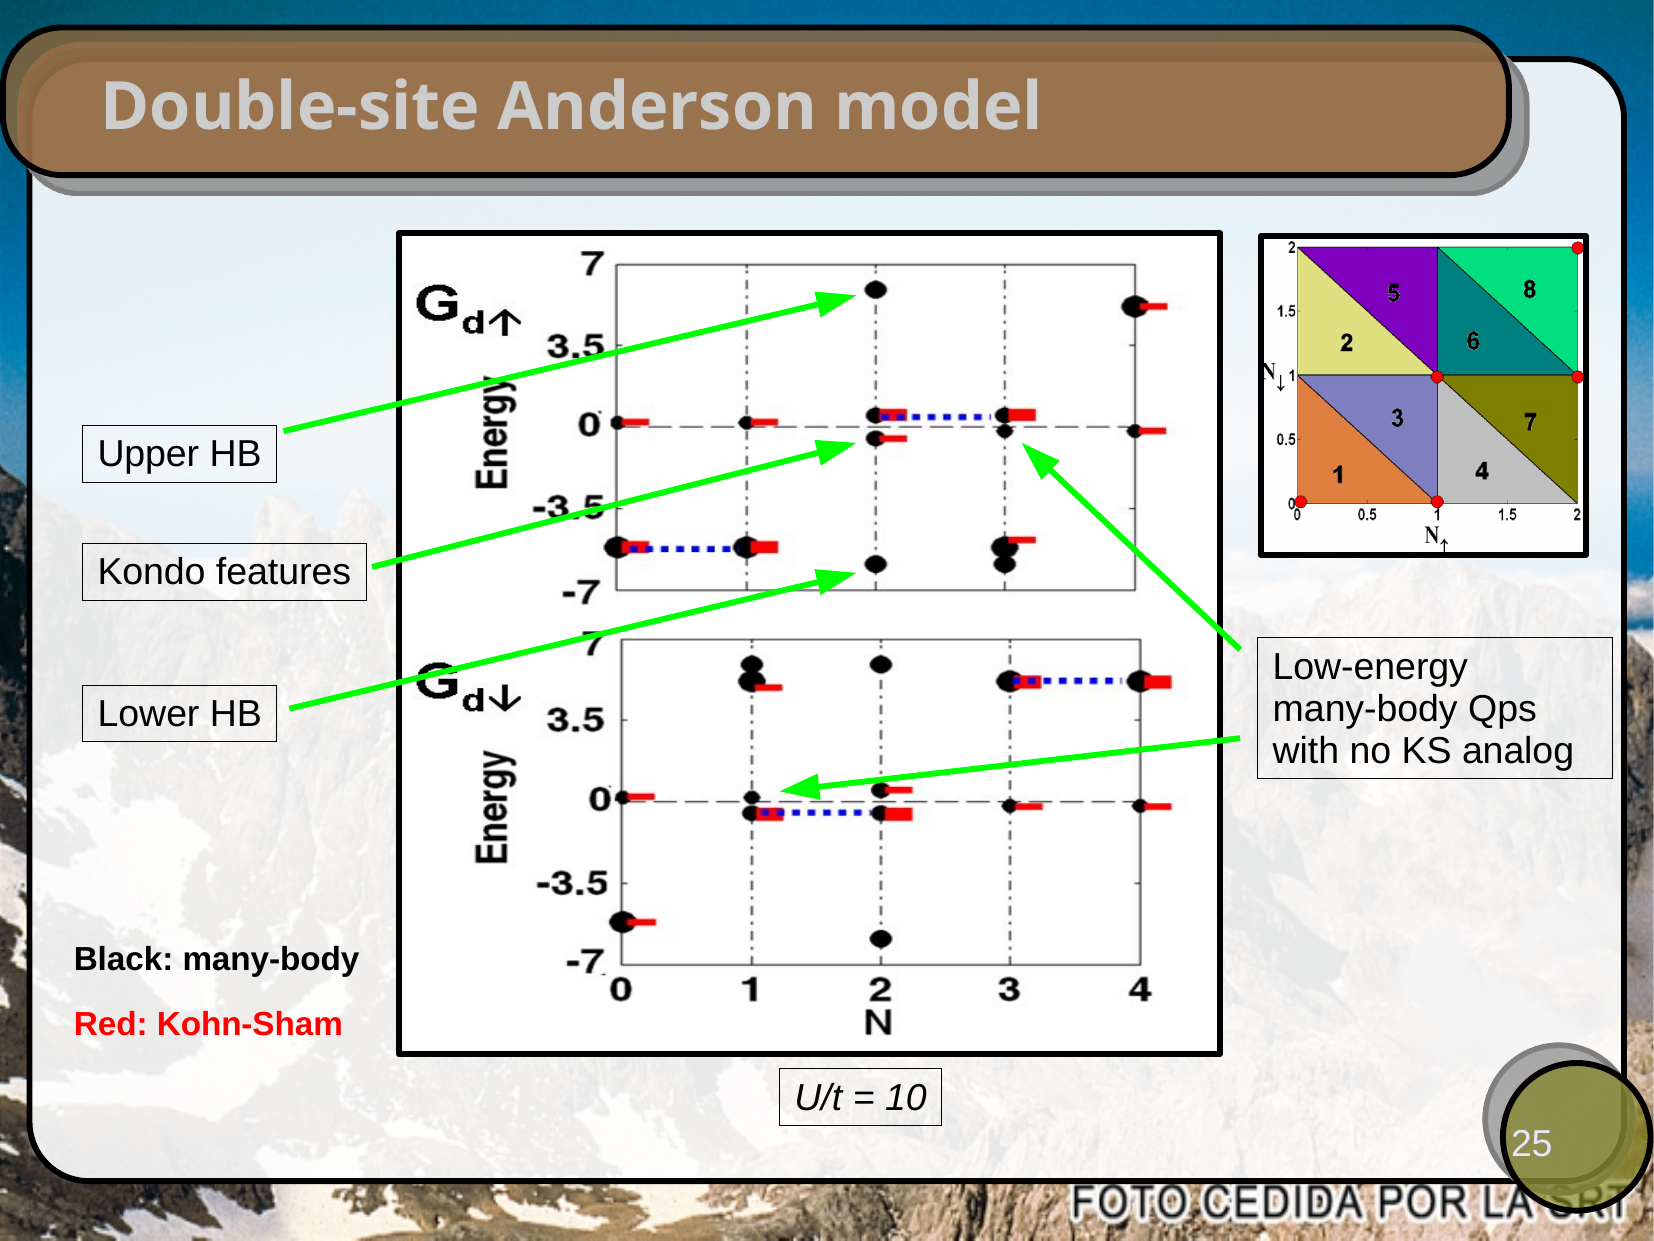

# Double-site Anderson model
Upper HB
Kondo features
Low-energy
many-body Qps with no KS analog
Lower HB
Black: many-body
Red: Kohn-Sham
U/t = 10
25